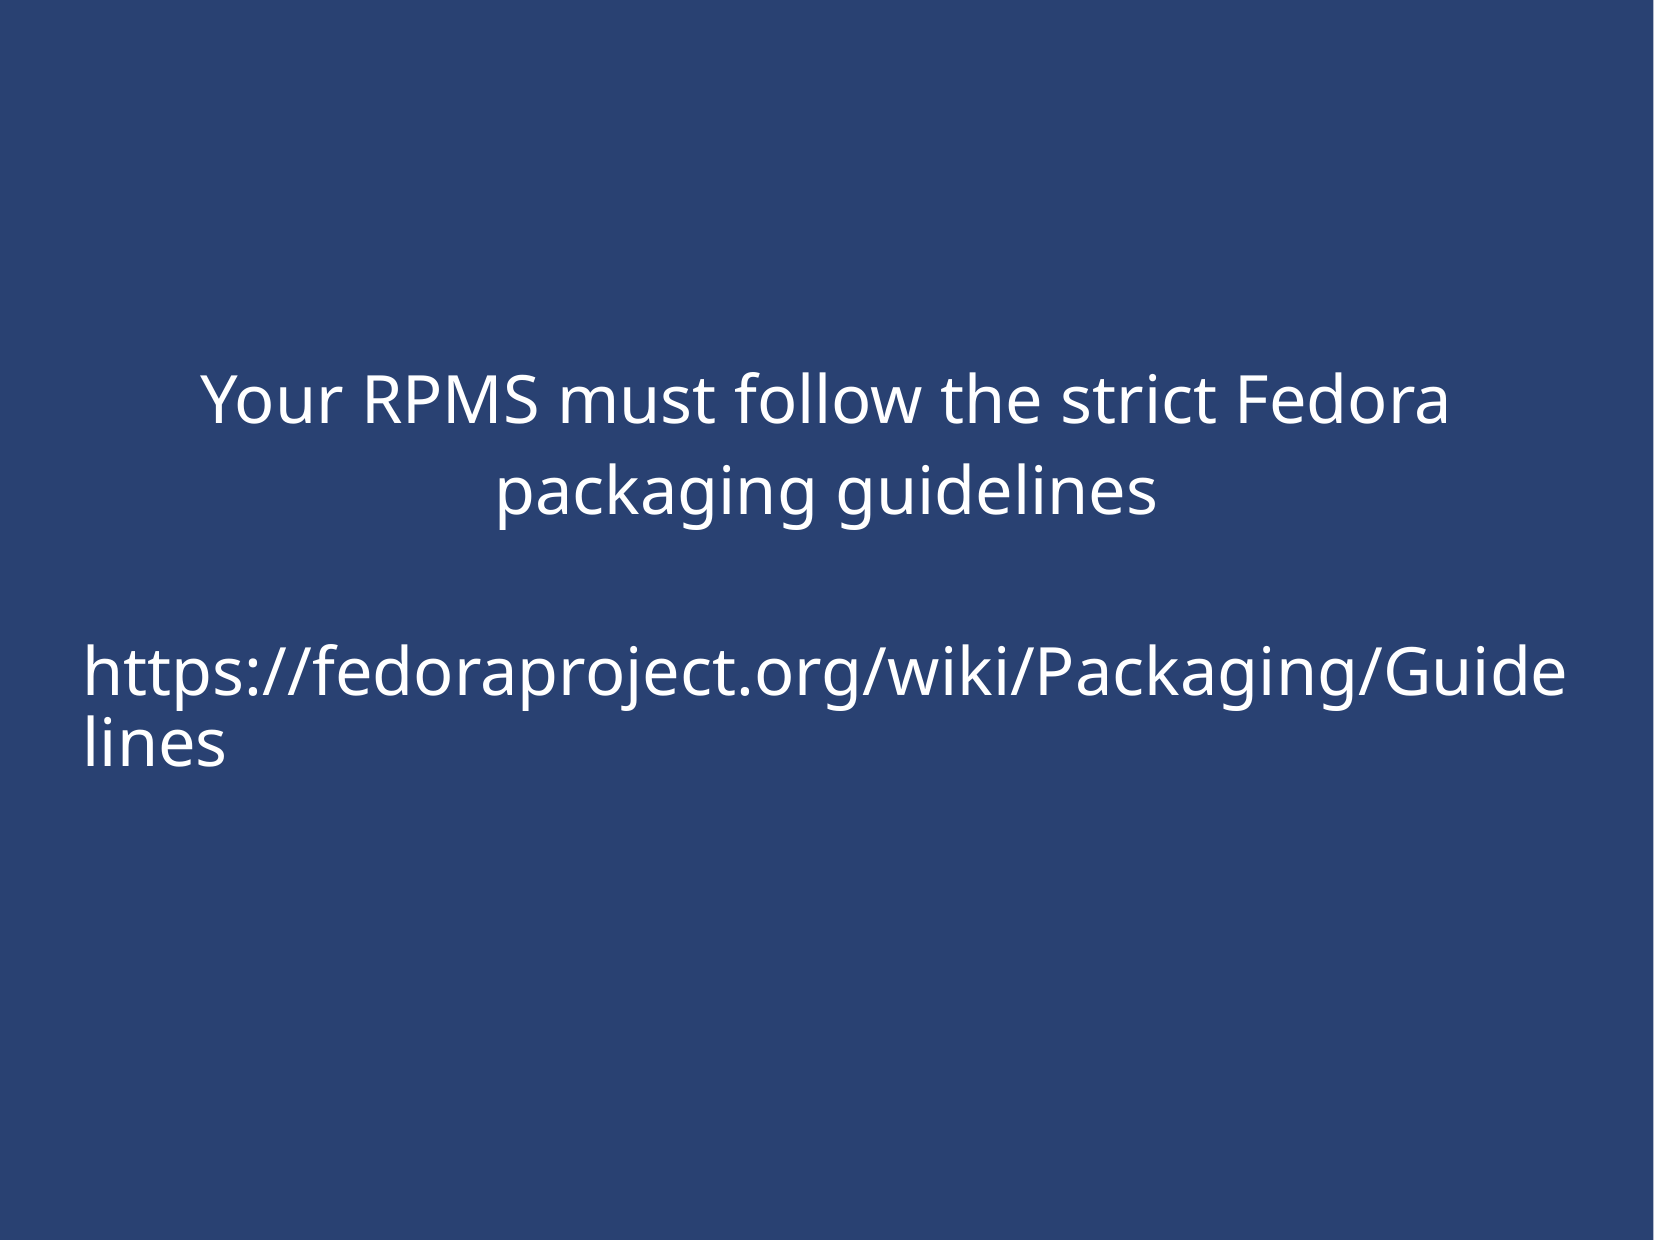

# Your RPMS must follow the strict Fedora packaging guidelines
https://fedoraproject.org/wiki/Packaging/Guidelines